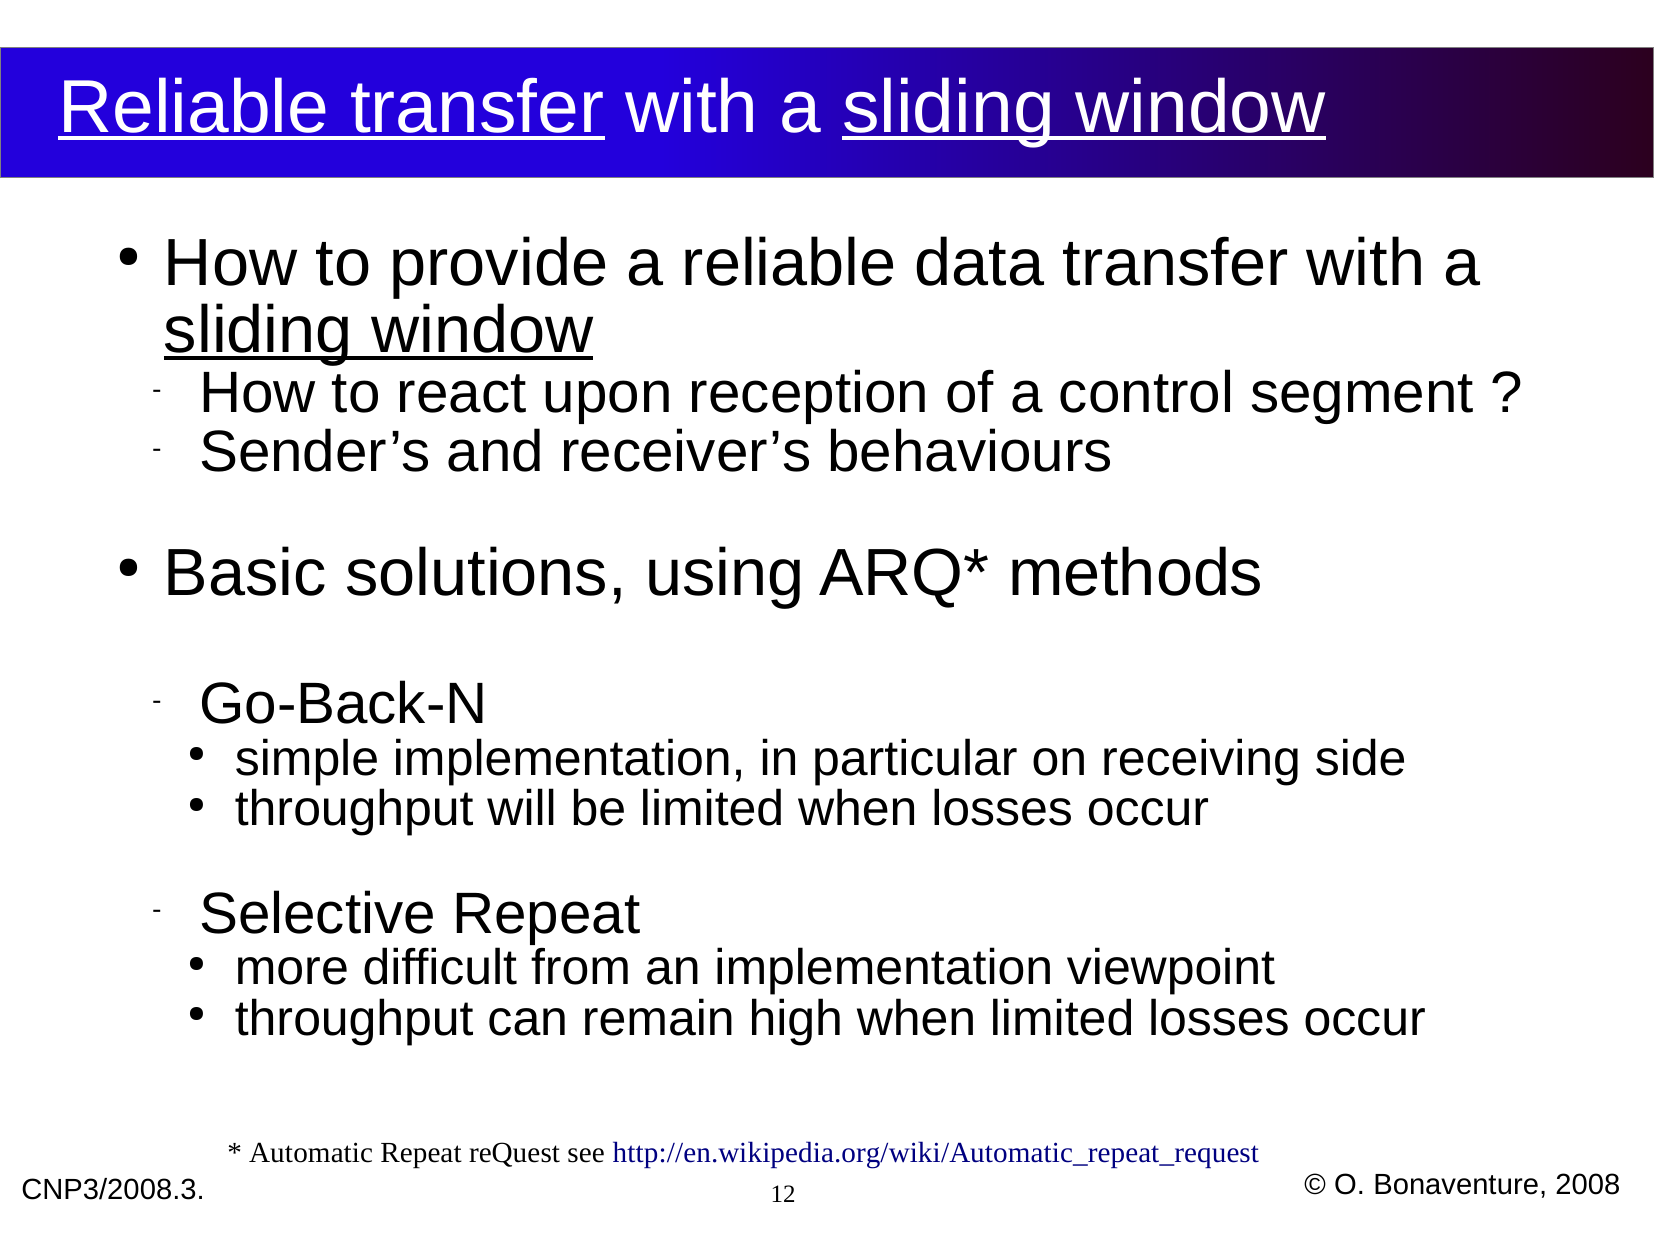

# Reliable transfer with a sliding window
How to provide a reliable data transfer with a sliding window
How to react upon reception of a control segment ?
Sender’s and receiver’s behaviours
Basic solutions, using ARQ* methods
Go-Back-N
simple implementation, in particular on receiving side
throughput will be limited when losses occur
Selective Repeat
more difficult from an implementation viewpoint
throughput can remain high when limited losses occur
* Automatic Repeat reQuest see http://en.wikipedia.org/wiki/Automatic_repeat_request
© O. Bonaventure, 2008
CNP3/2008.3.